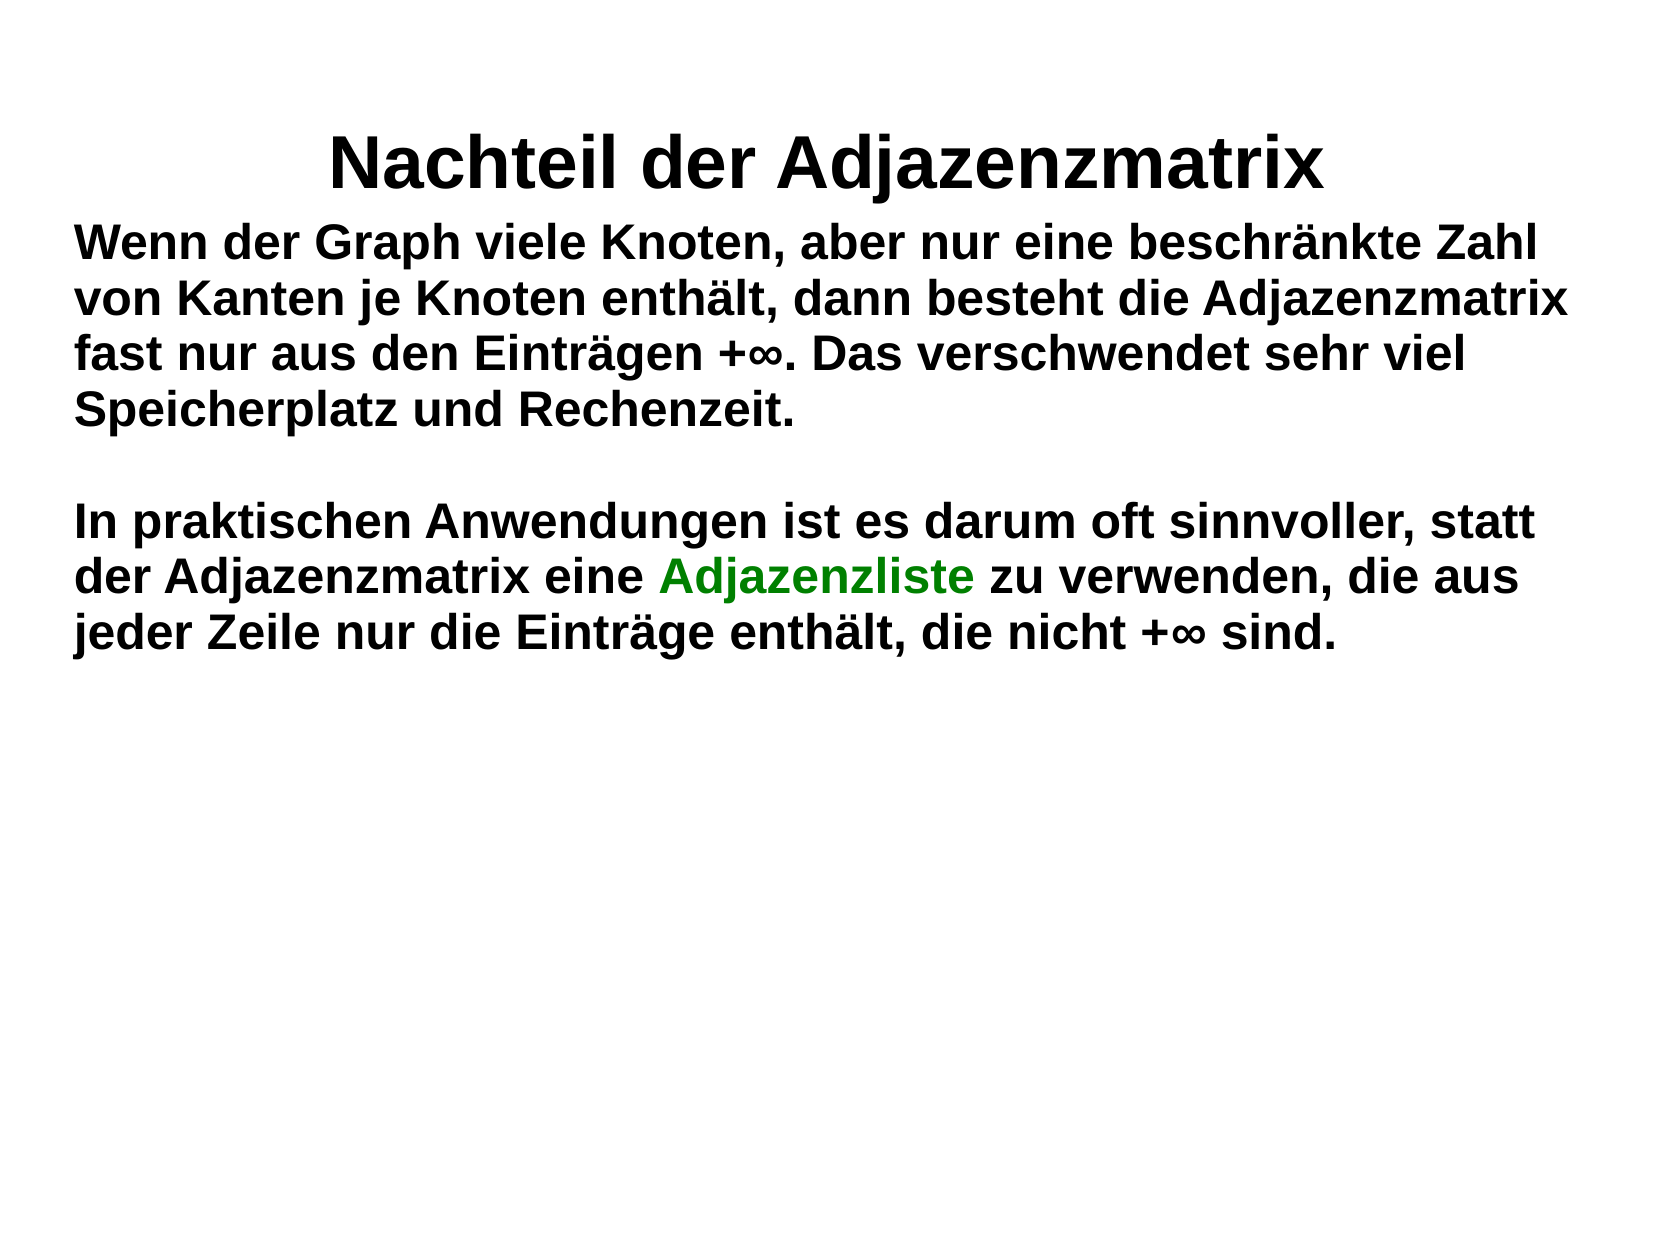

# Nachteil der Adjazenzmatrix
Wenn der Graph viele Knoten, aber nur eine beschränkte Zahl von Kanten je Knoten enthält, dann besteht die Adjazenzmatrix fast nur aus den Einträgen +∞. Das verschwendet sehr viel Speicherplatz und Rechenzeit.
In praktischen Anwendungen ist es darum oft sinnvoller, statt der Adjazenzmatrix eine Adjazenzliste zu verwenden, die aus jeder Zeile nur die Einträge enthält, die nicht +∞ sind.